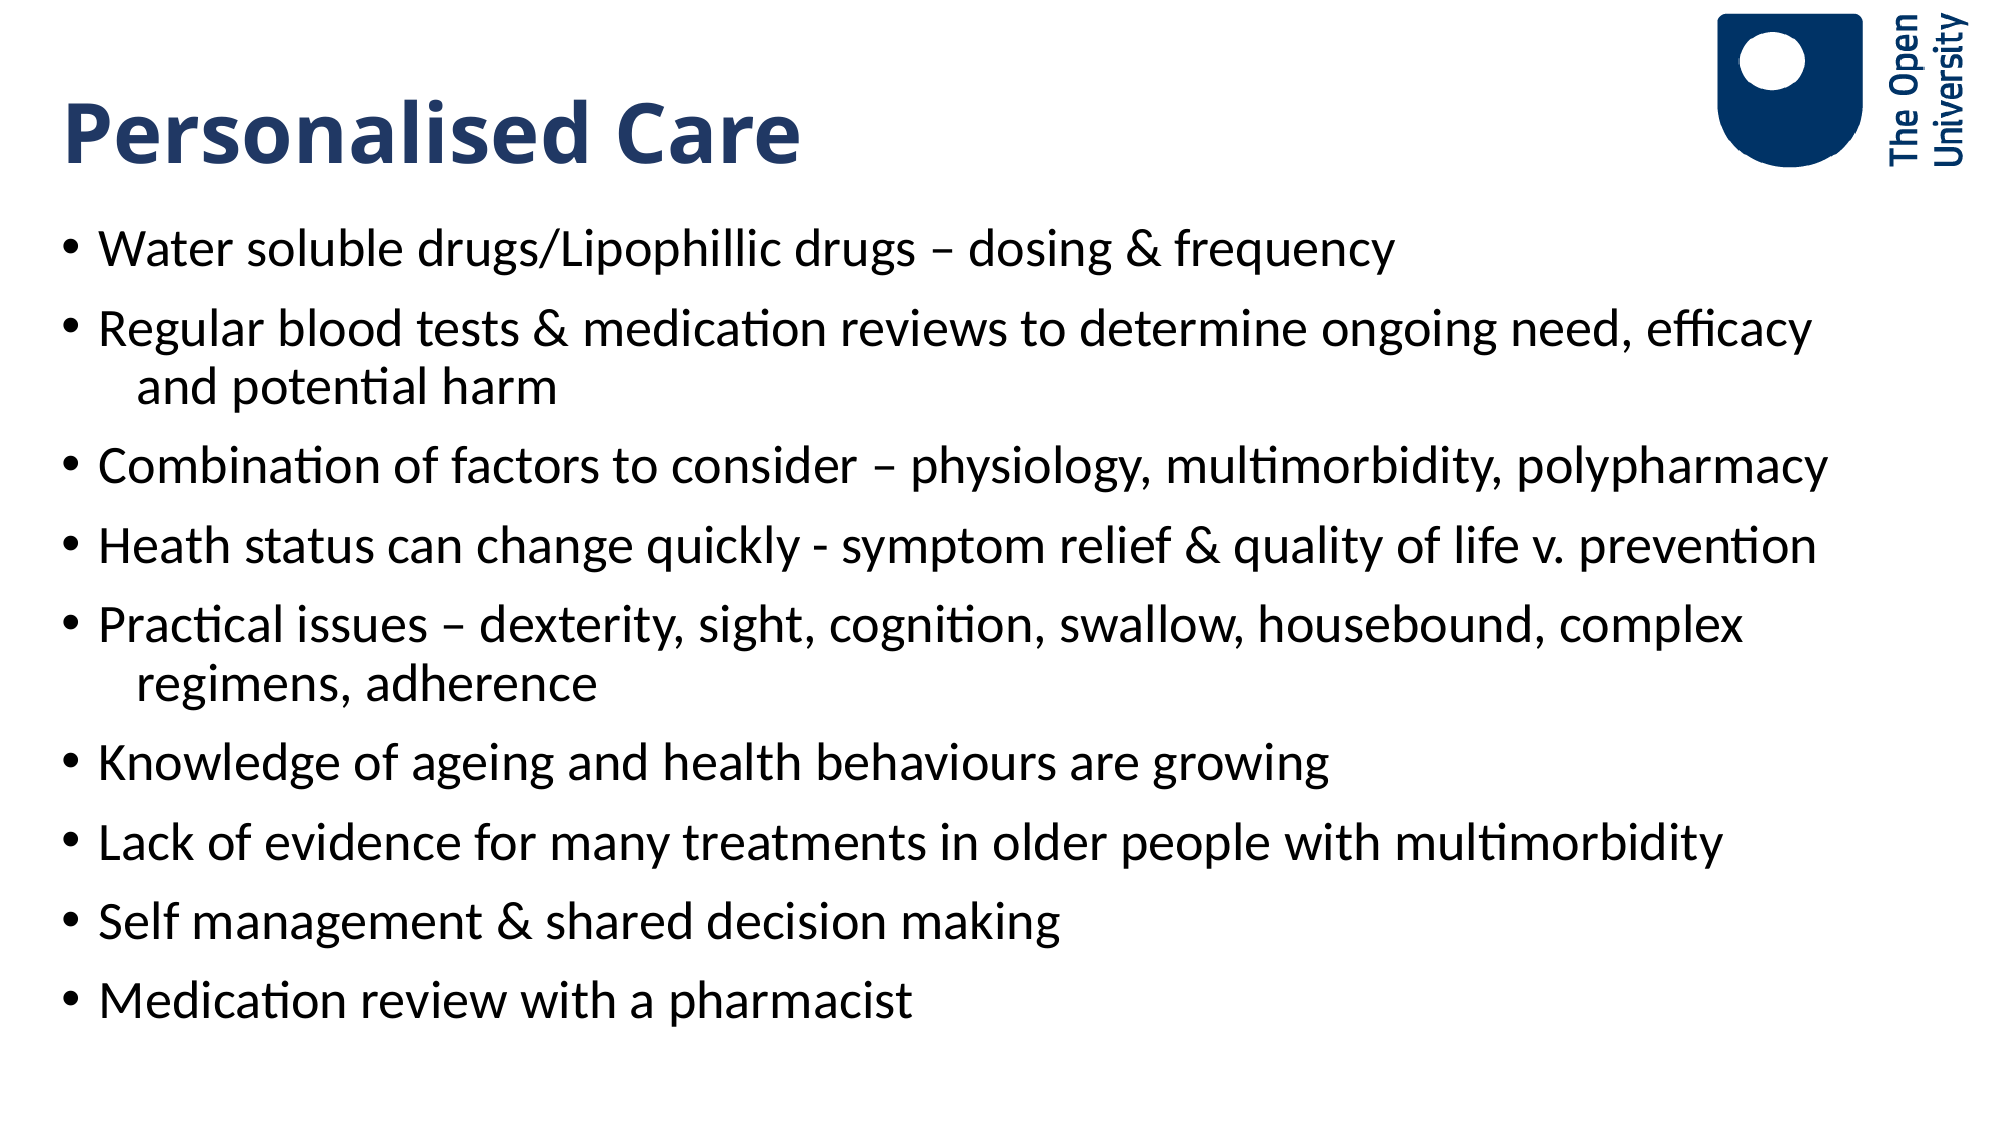

# Personalised Care
Water soluble drugs/Lipophillic drugs – dosing & frequency
Regular blood tests & medication reviews to determine ongoing need, efficacy and potential harm
Combination of factors to consider – physiology, multimorbidity, polypharmacy
Heath status can change quickly - symptom relief & quality of life v. prevention
Practical issues – dexterity, sight, cognition, swallow, housebound, complex regimens, adherence
Knowledge of ageing and health behaviours are growing
Lack of evidence for many treatments in older people with multimorbidity
Self management & shared decision making
Medication review with a pharmacist